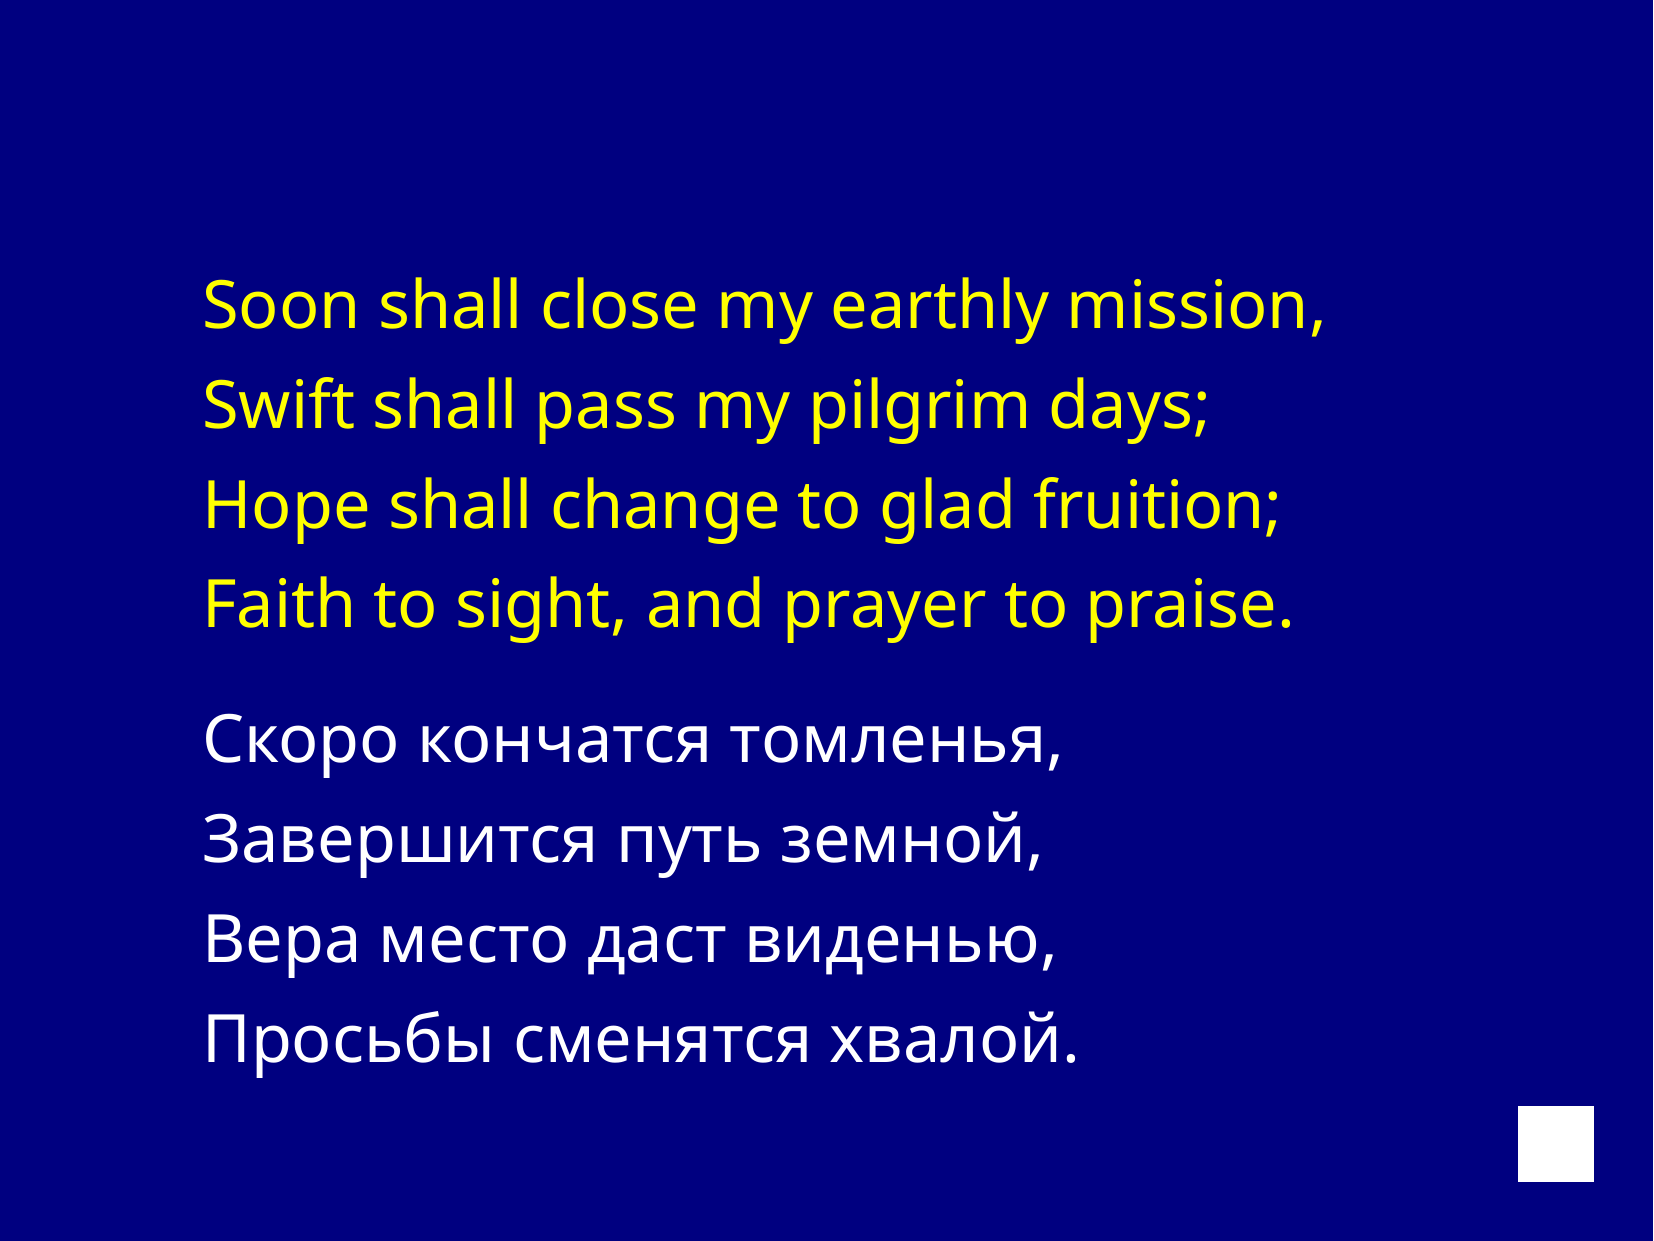

Soon shall close my earthly mission,
	Swift shall pass my pilgrim days;
	Hope shall change to glad fruition;
	Faith to sight, and prayer to praise.
	Скоро кончатся томленья,
	Завершится путь земной,
	Вера место даст виденью,
	Просьбы сменятся хвалой.